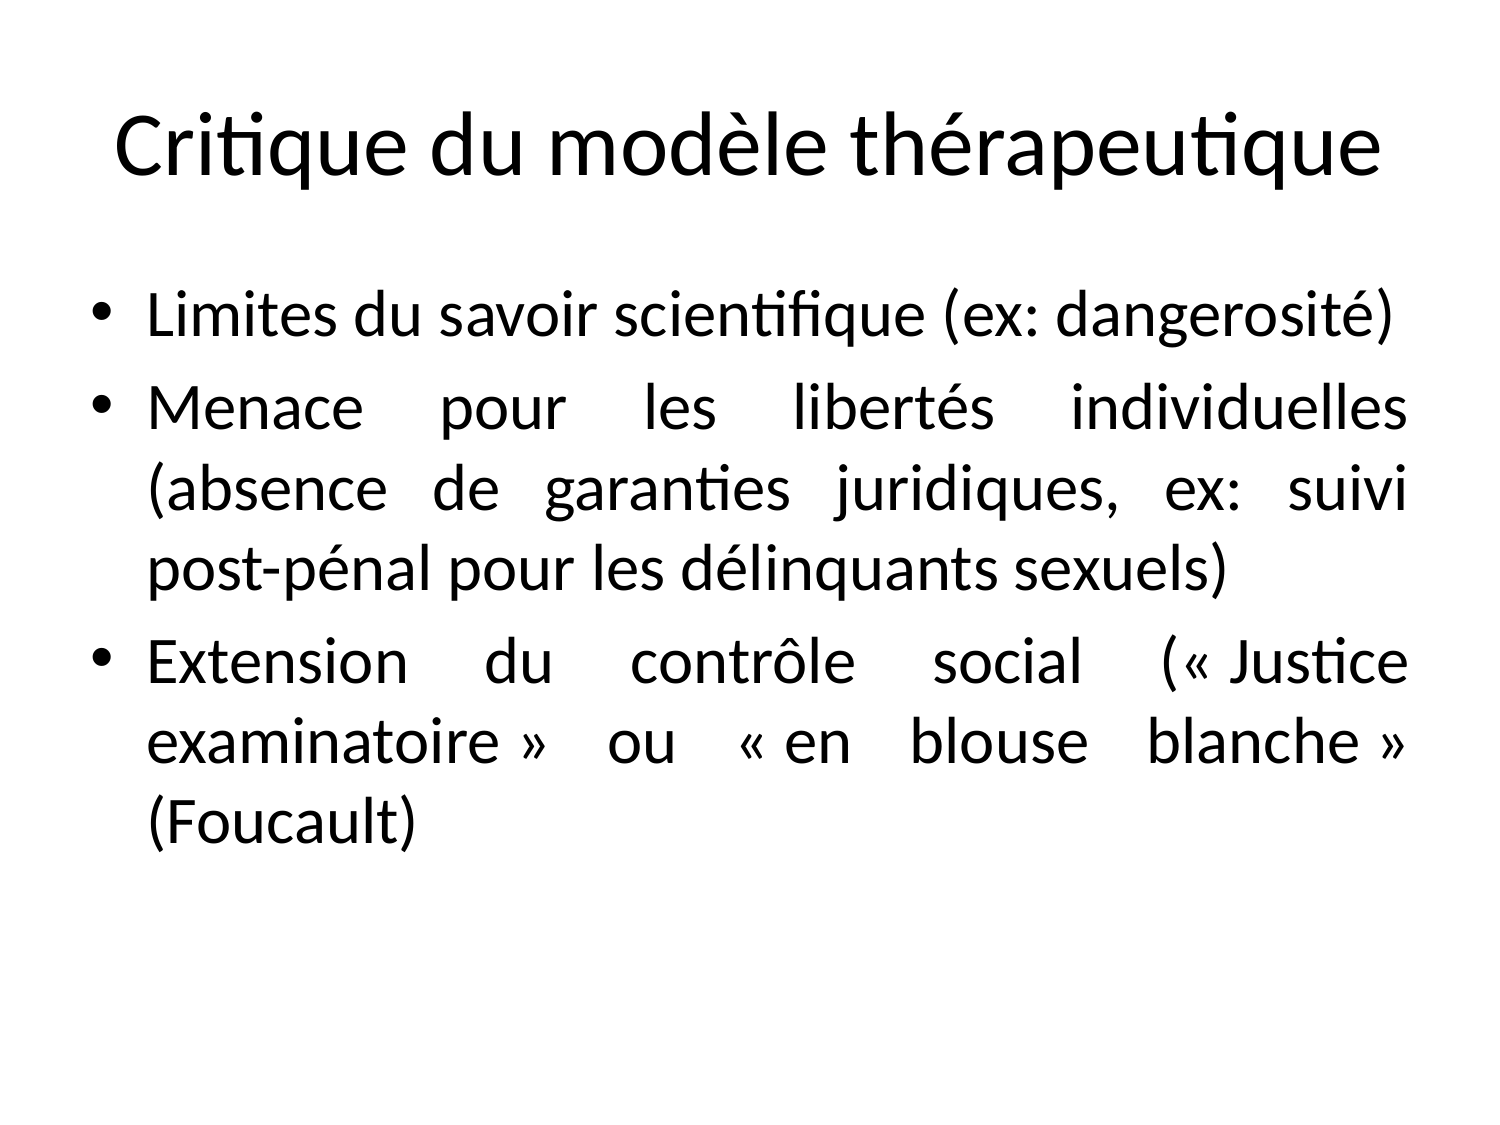

# Critique du modèle thérapeutique
Limites du savoir scientifique (ex: dangerosité)
Menace pour les libertés individuelles (absence de garanties juridiques, ex: suivi post-pénal pour les délinquants sexuels)
Extension du contrôle social (« Justice examinatoire » ou « en blouse blanche » (Foucault)